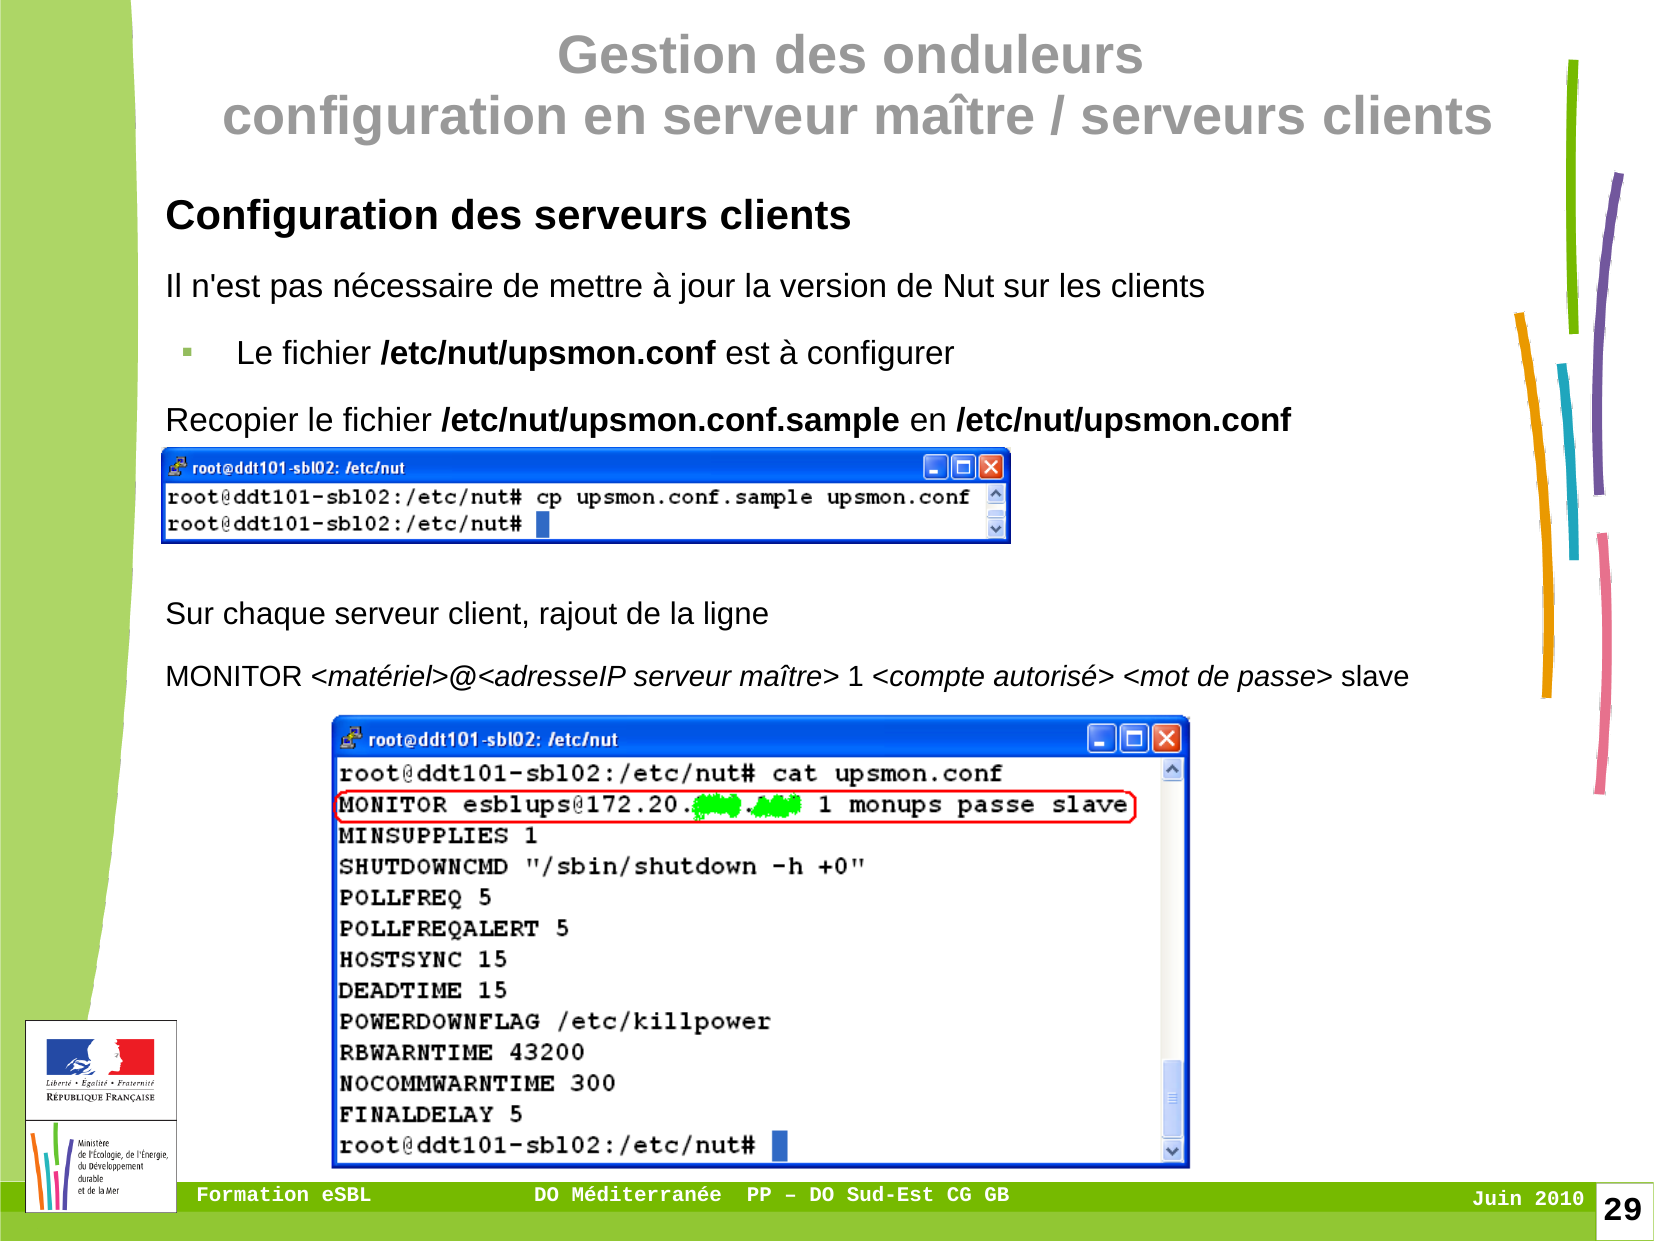

# Gestion des onduleurs configuration en serveur maître / serveurs clients
Configuration des serveurs clients
Il n'est pas nécessaire de mettre à jour la version de Nut sur les clients
Le fichier /etc/nut/upsmon.conf est à configurer
Recopier le fichier /etc/nut/upsmon.conf.sample en /etc/nut/upsmon.conf
Sur chaque serveur client, rajout de la ligne
MONITOR <matériel>@<adresseIP serveur maître> 1 <compte autorisé> <mot de passe> slave
29